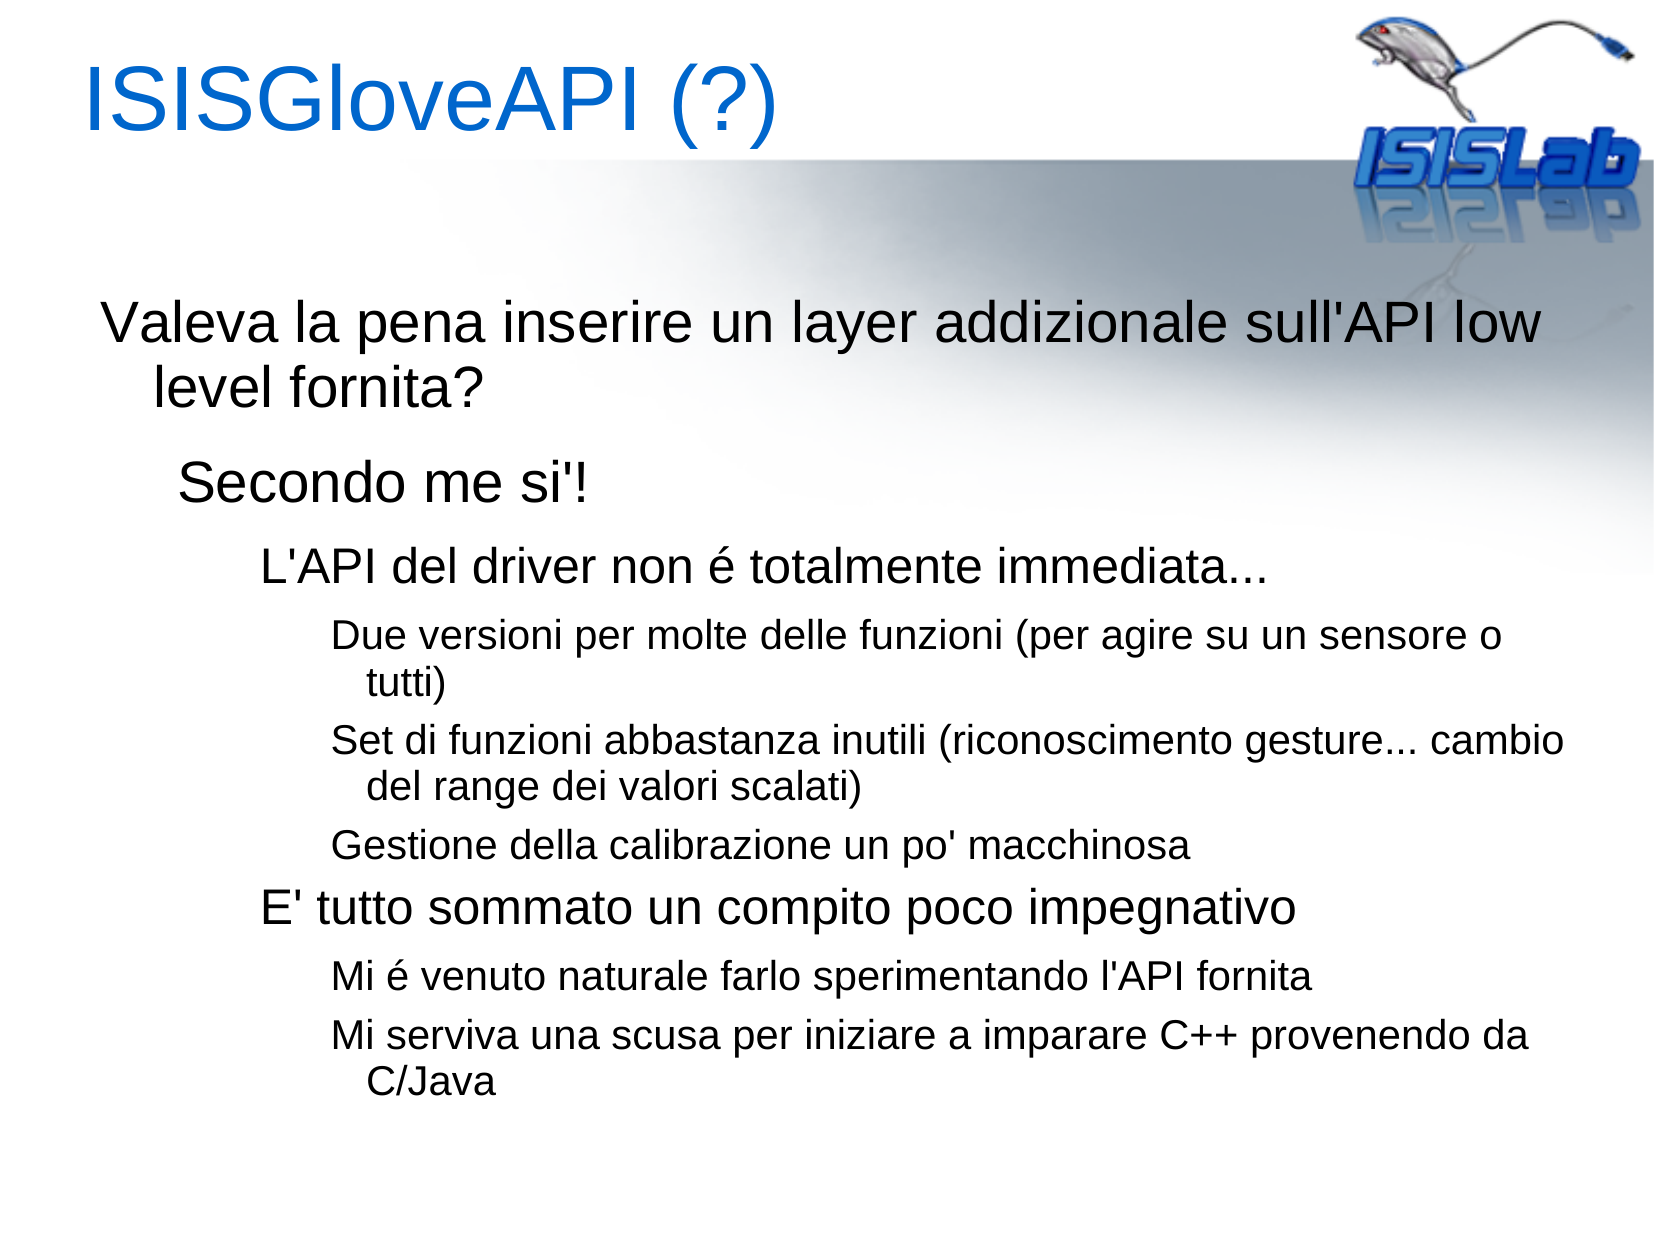

# ISISGloveAPI (?)
Valeva la pena inserire un layer addizionale sull'API low level fornita?
Secondo me si'!
L'API del driver non é totalmente immediata...
Due versioni per molte delle funzioni (per agire su un sensore o tutti)
Set di funzioni abbastanza inutili (riconoscimento gesture... cambio del range dei valori scalati)
Gestione della calibrazione un po' macchinosa
E' tutto sommato un compito poco impegnativo
Mi é venuto naturale farlo sperimentando l'API fornita
Mi serviva una scusa per iniziare a imparare C++ provenendo da C/Java